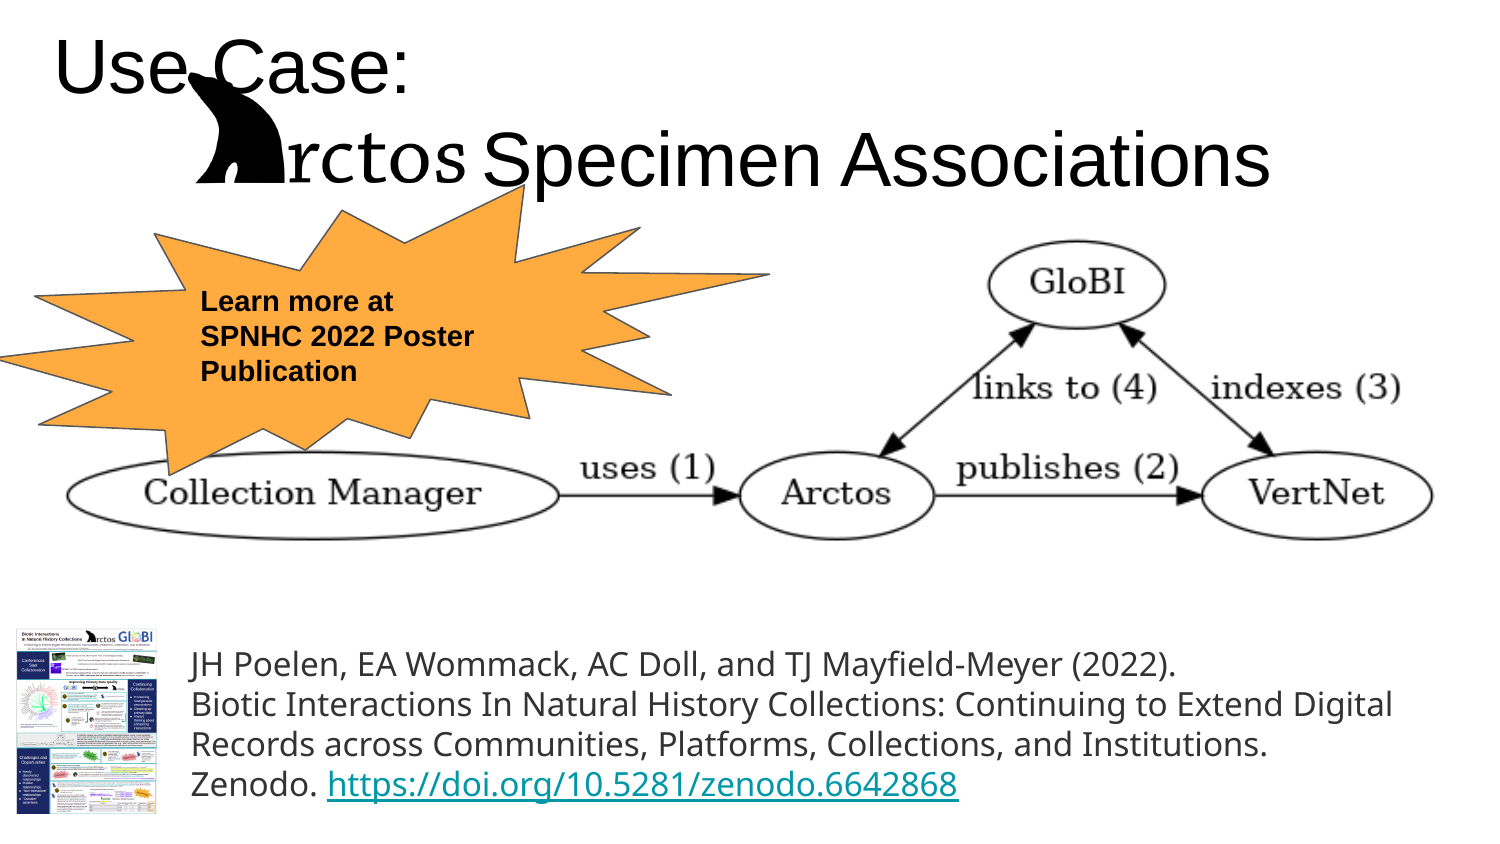

Use Case:
 		Specimen Associations
Learn more at SPNHC 2022 Poster Publication
JH Poelen, EA Wommack, AC Doll, and TJ Mayfield-Meyer (2022).
Biotic Interactions In Natural History Collections: Continuing to Extend Digital Records across Communities, Platforms, Collections, and Institutions.
Zenodo. https://doi.org/10.5281/zenodo.6642868